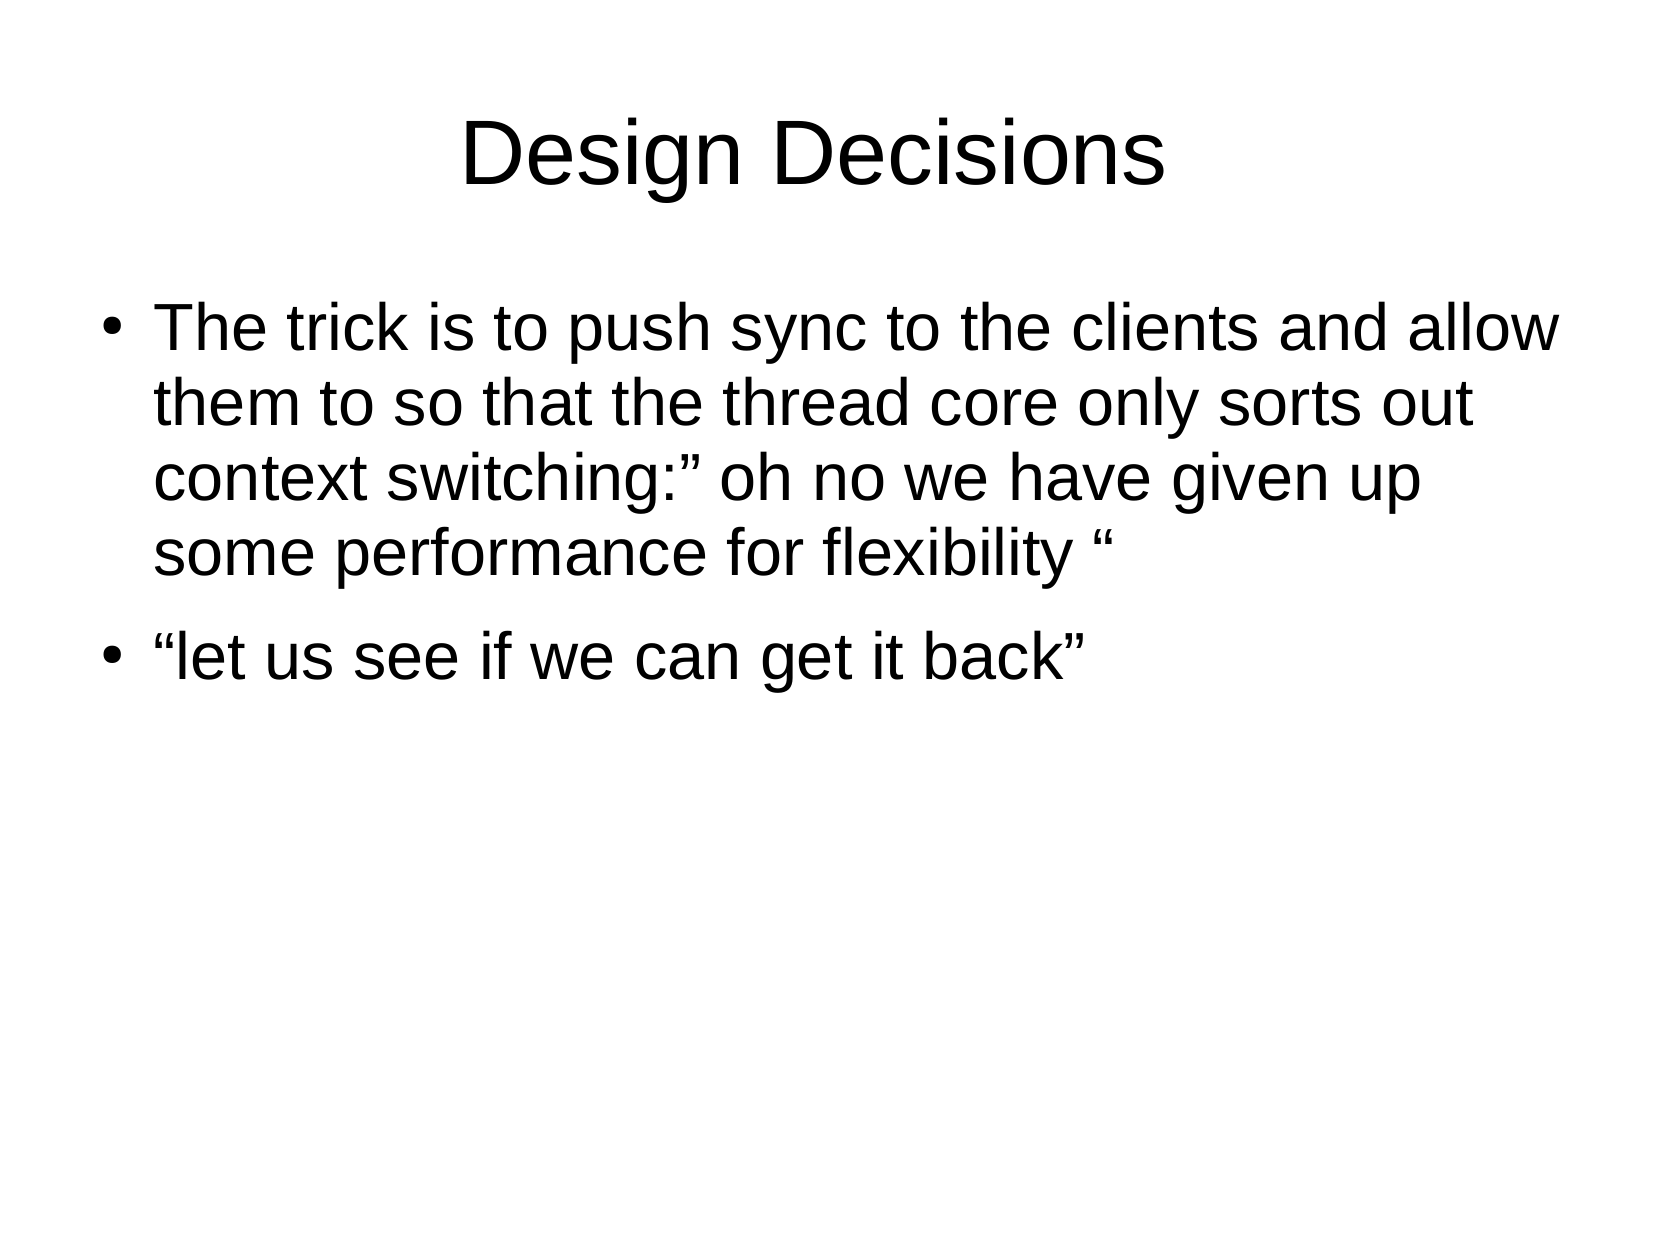

# Design Decisions
The trick is to push sync to the clients and allow them to so that the thread core only sorts out context switching:” oh no we have given up some performance for flexibility “
“let us see if we can get it back”